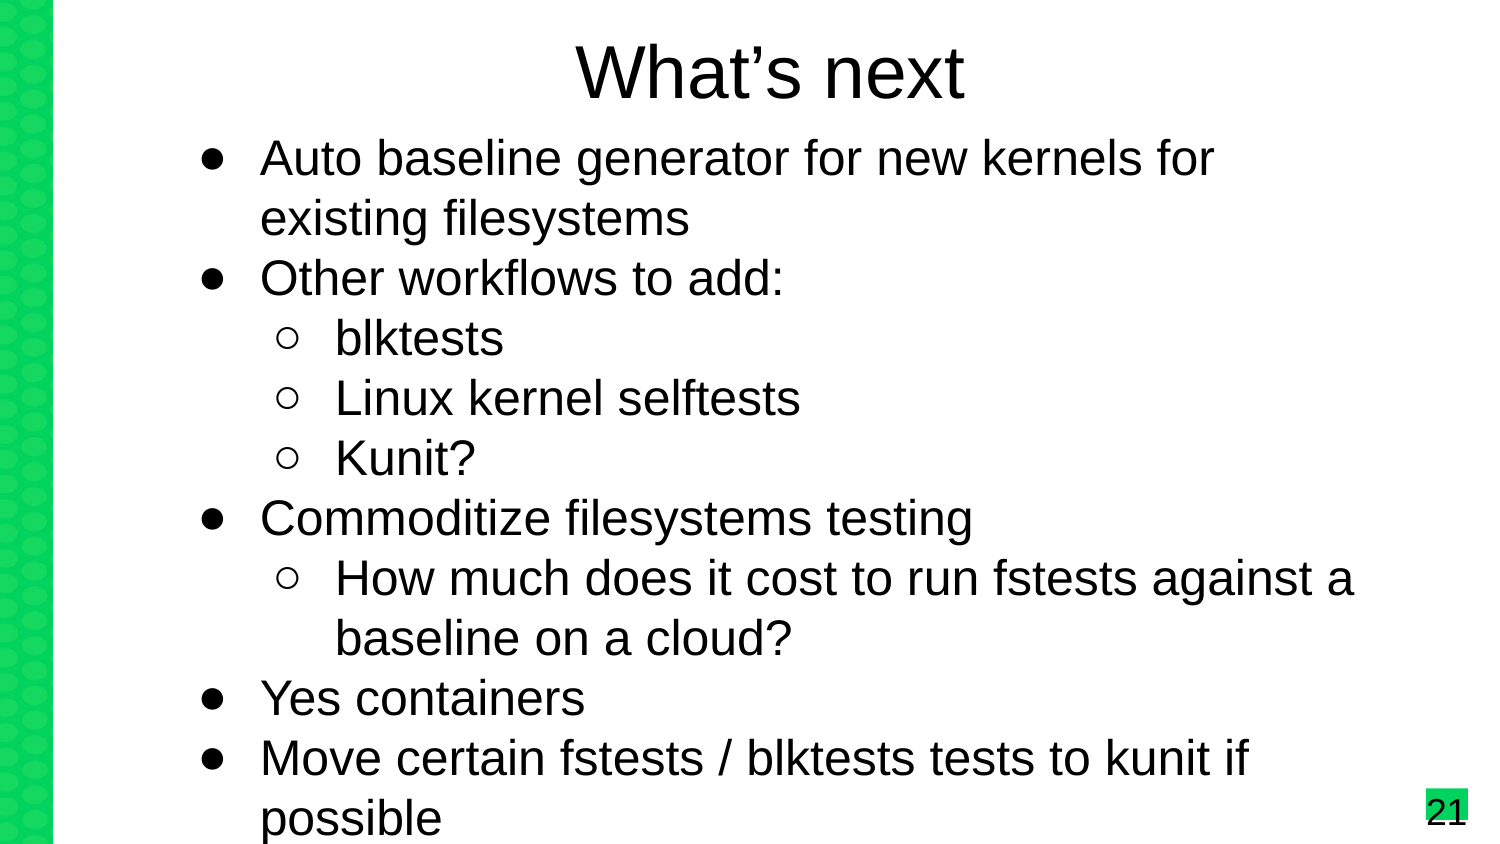

What’s next
Auto baseline generator for new kernels for existing filesystems
Other workflows to add:
blktests
Linux kernel selftests
Kunit?
Commoditize filesystems testing
How much does it cost to run fstests against a baseline on a cloud?
Yes containers
Move certain fstests / blktests tests to kunit if possible